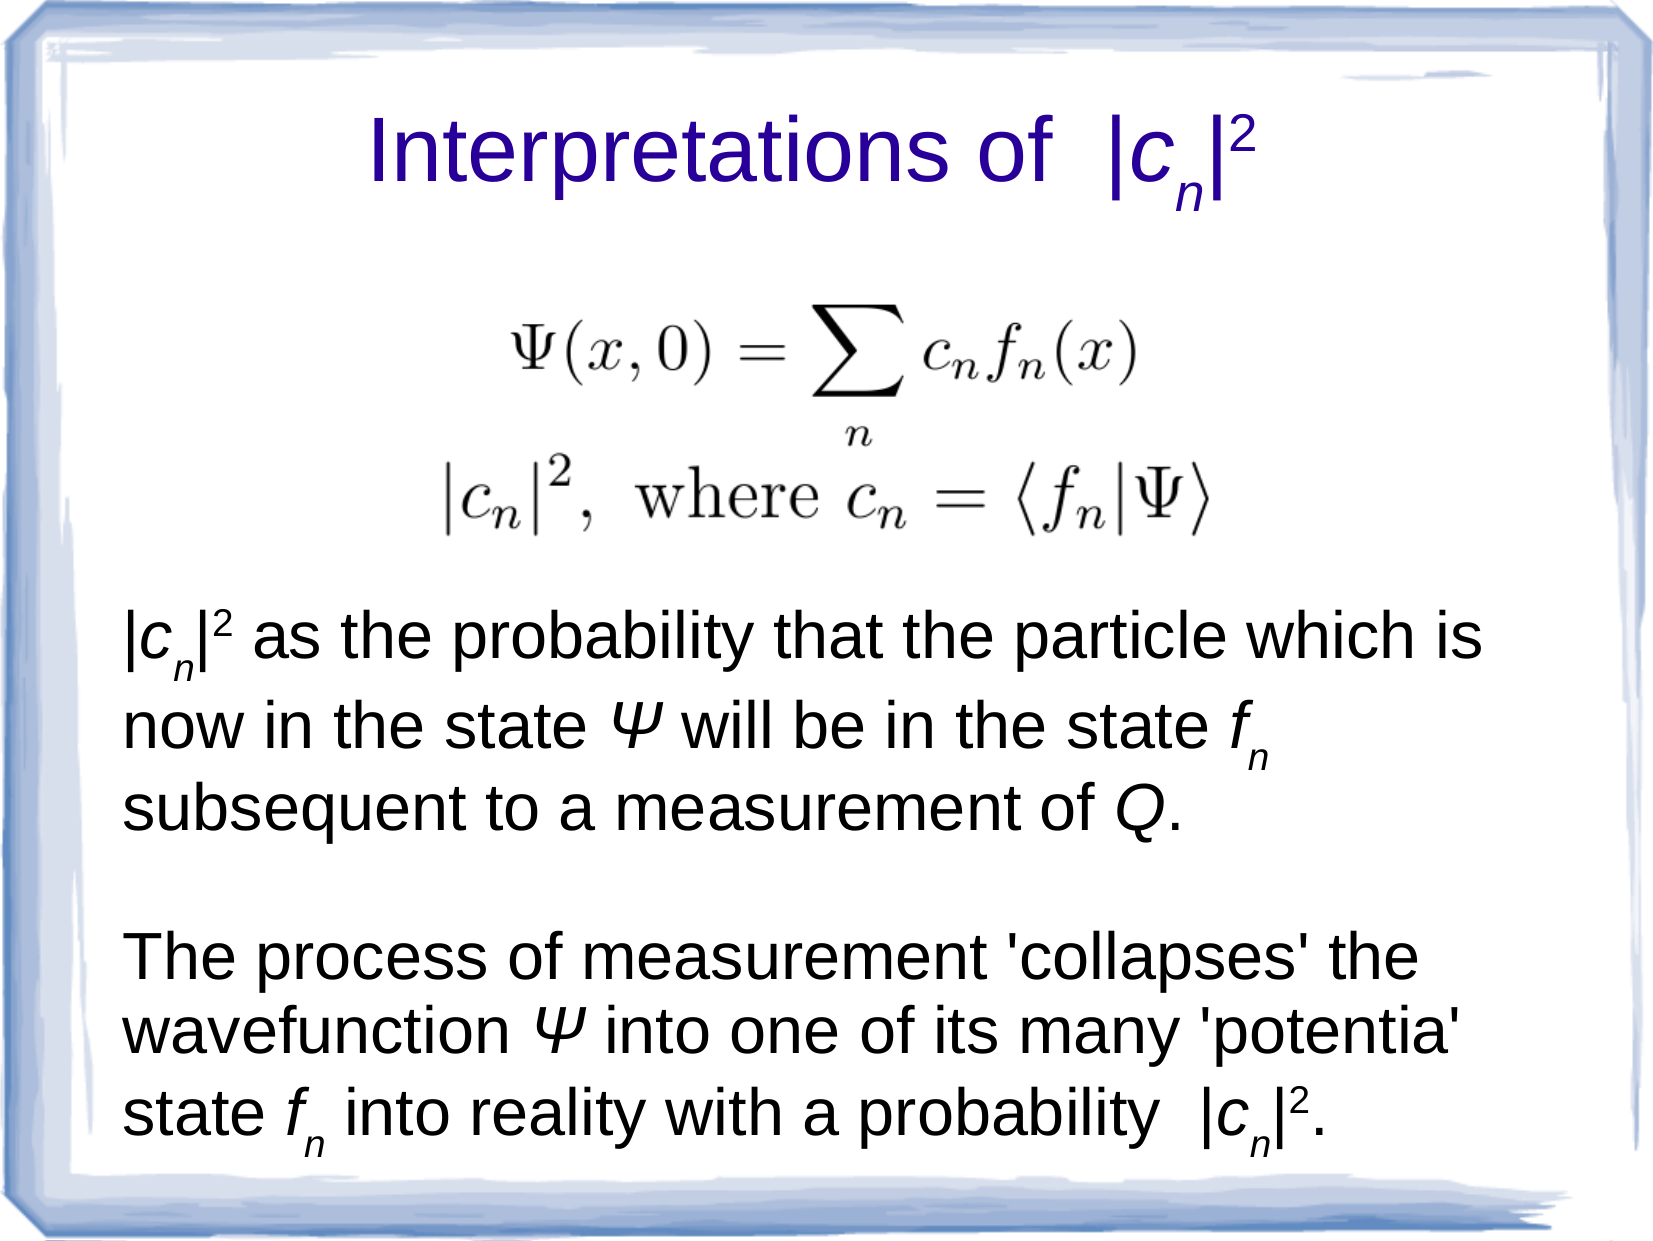

# Interpretations of |cn|2
|cn|2 as the probability that the particle which is now in the state Ψ will be in the state fn subsequent to a measurement of Q.
The process of measurement 'collapses' the wavefunction Ψ into one of its many 'potentia' state fn into reality with a probability |cn|2.